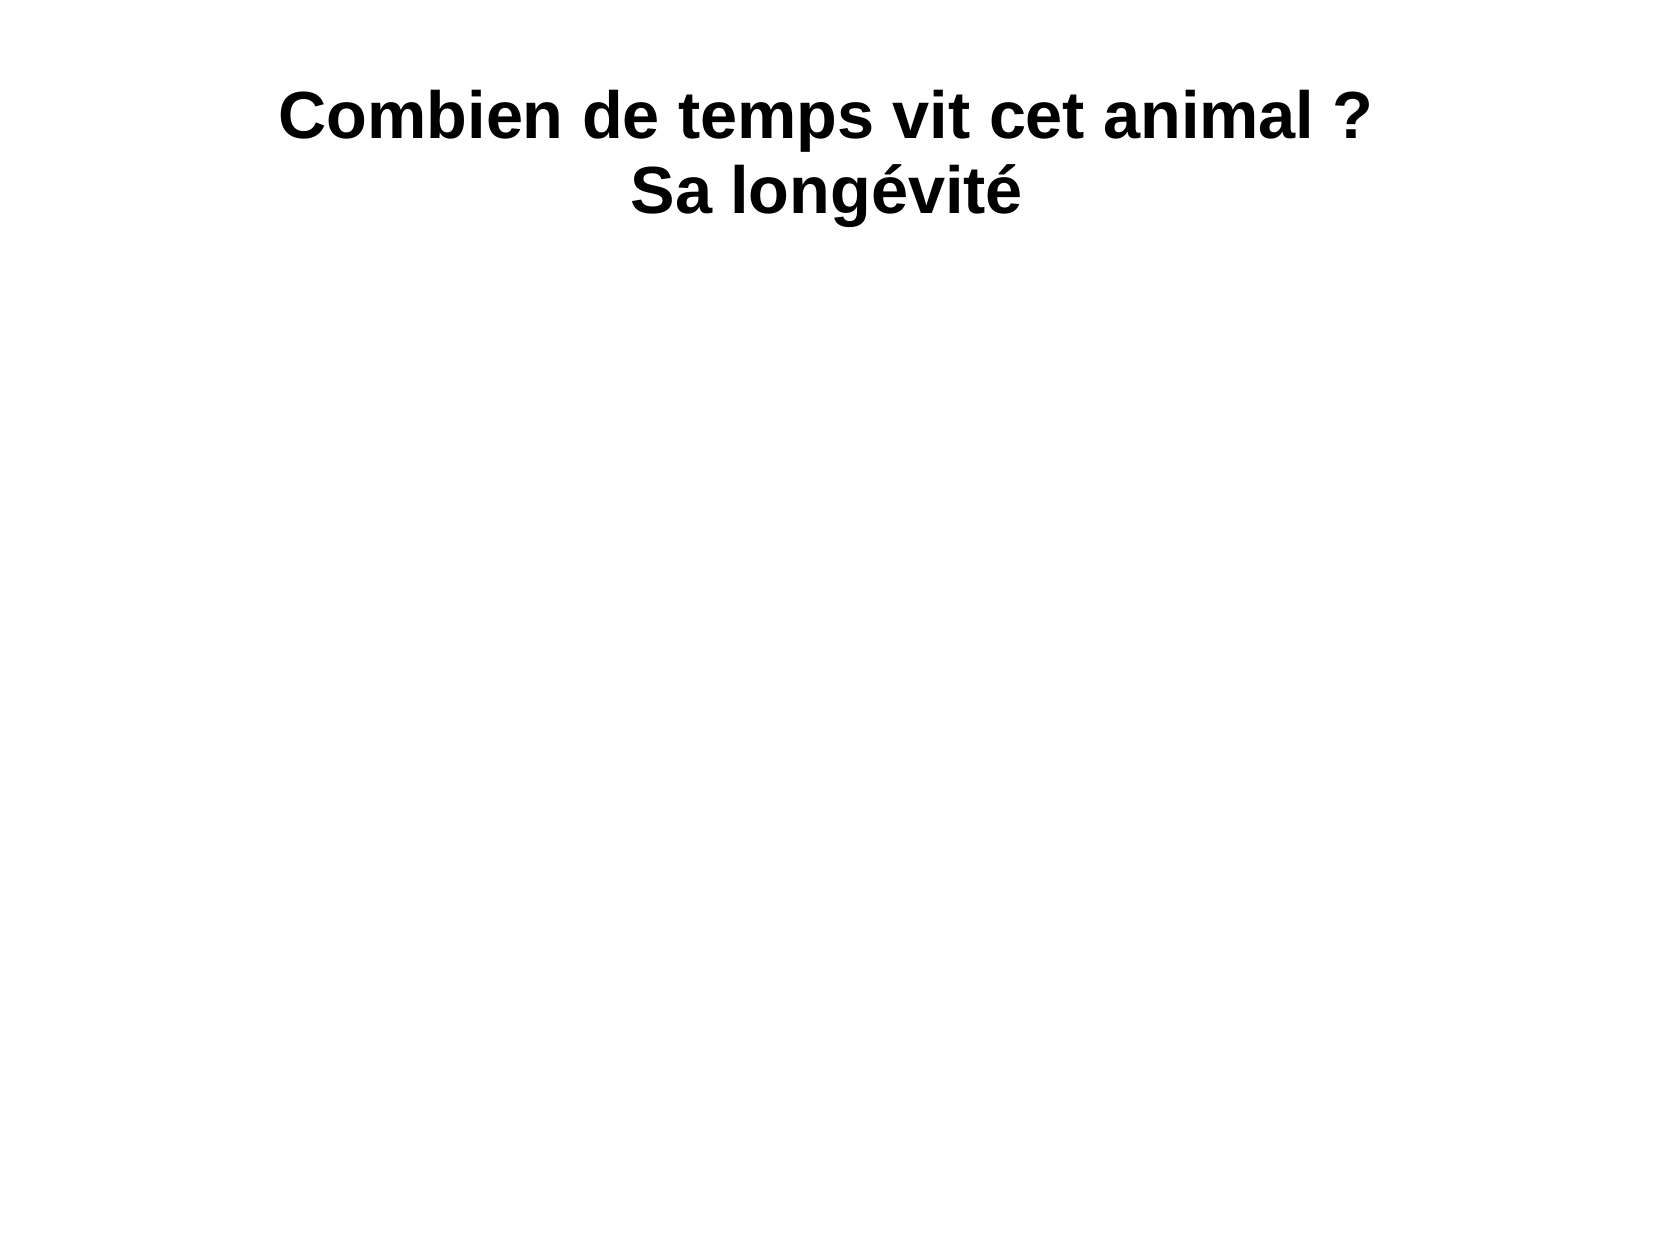

# Combien de temps vit cet animal ? Sa longévité